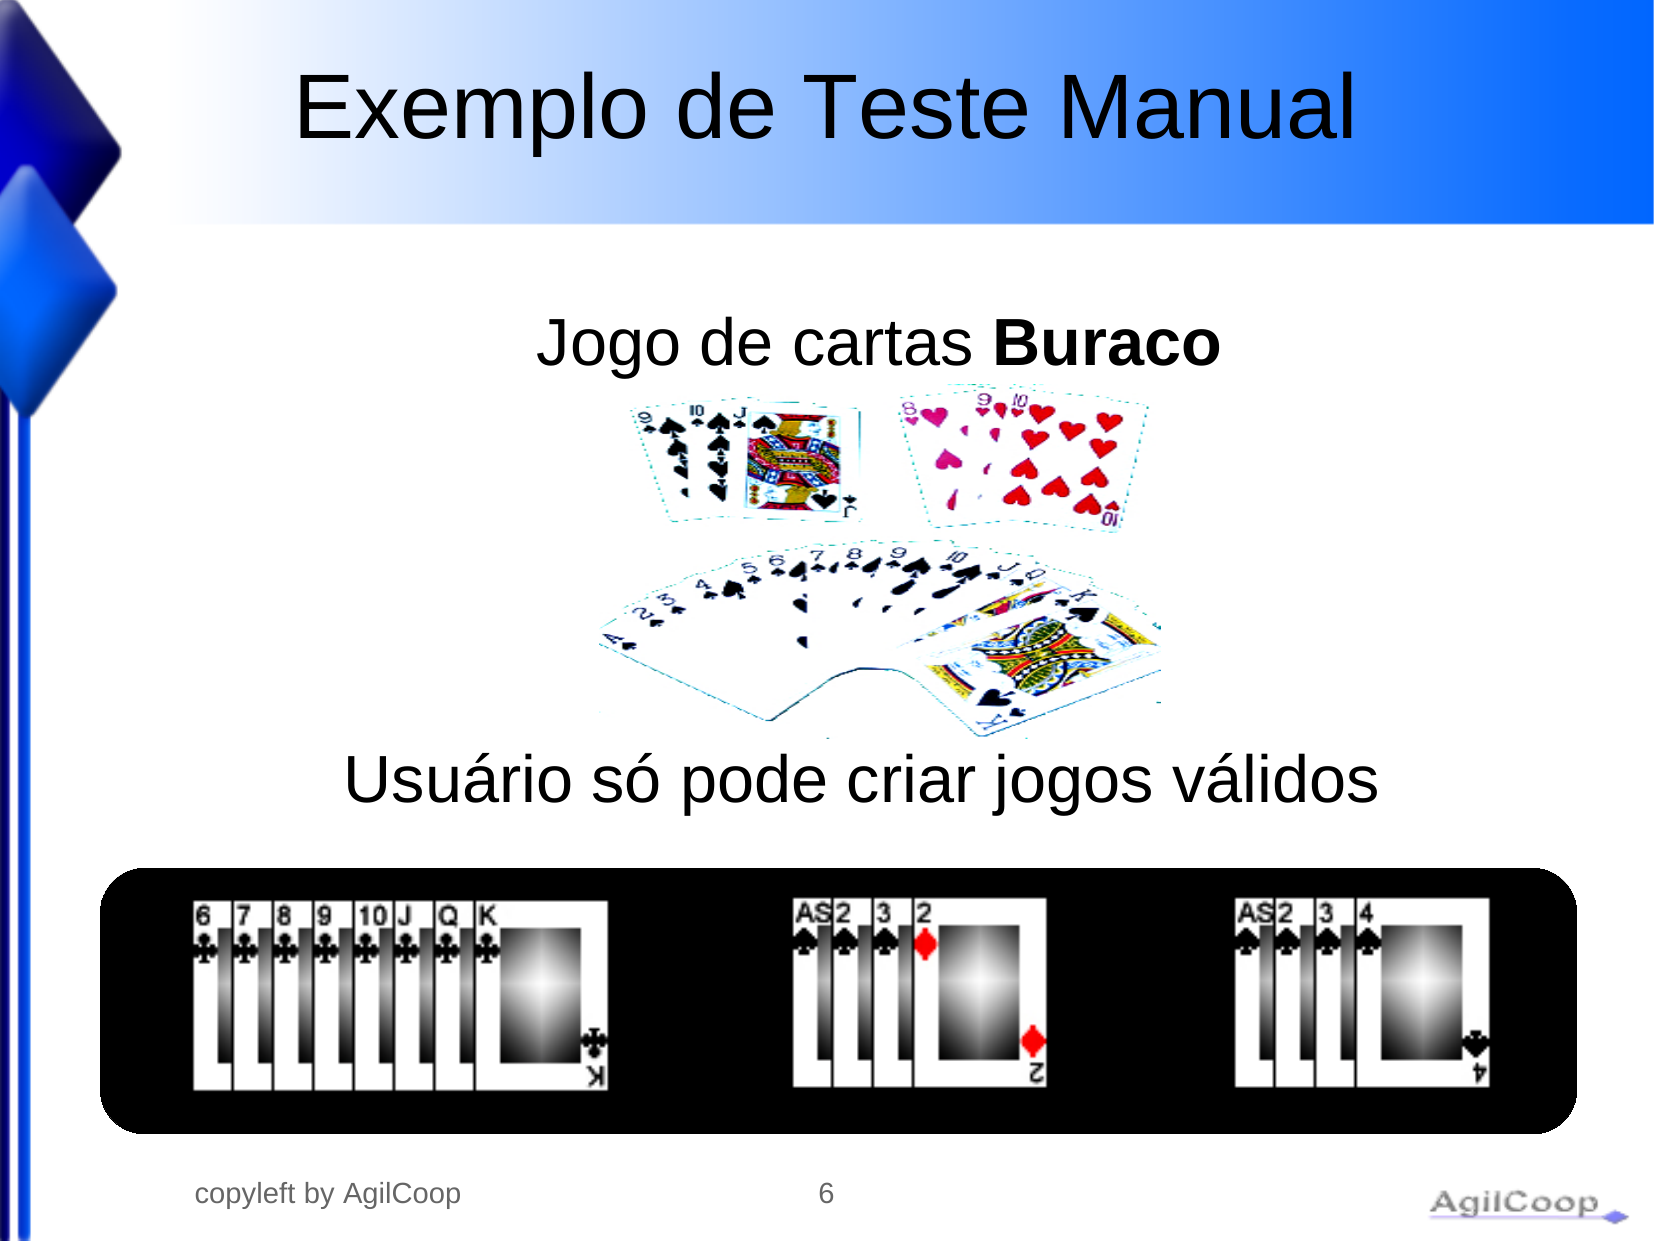

# Exemplo de Teste Manual
Jogo de cartas Buraco
Usuário só pode criar jogos válidos
copyleft by AgilCoop
6